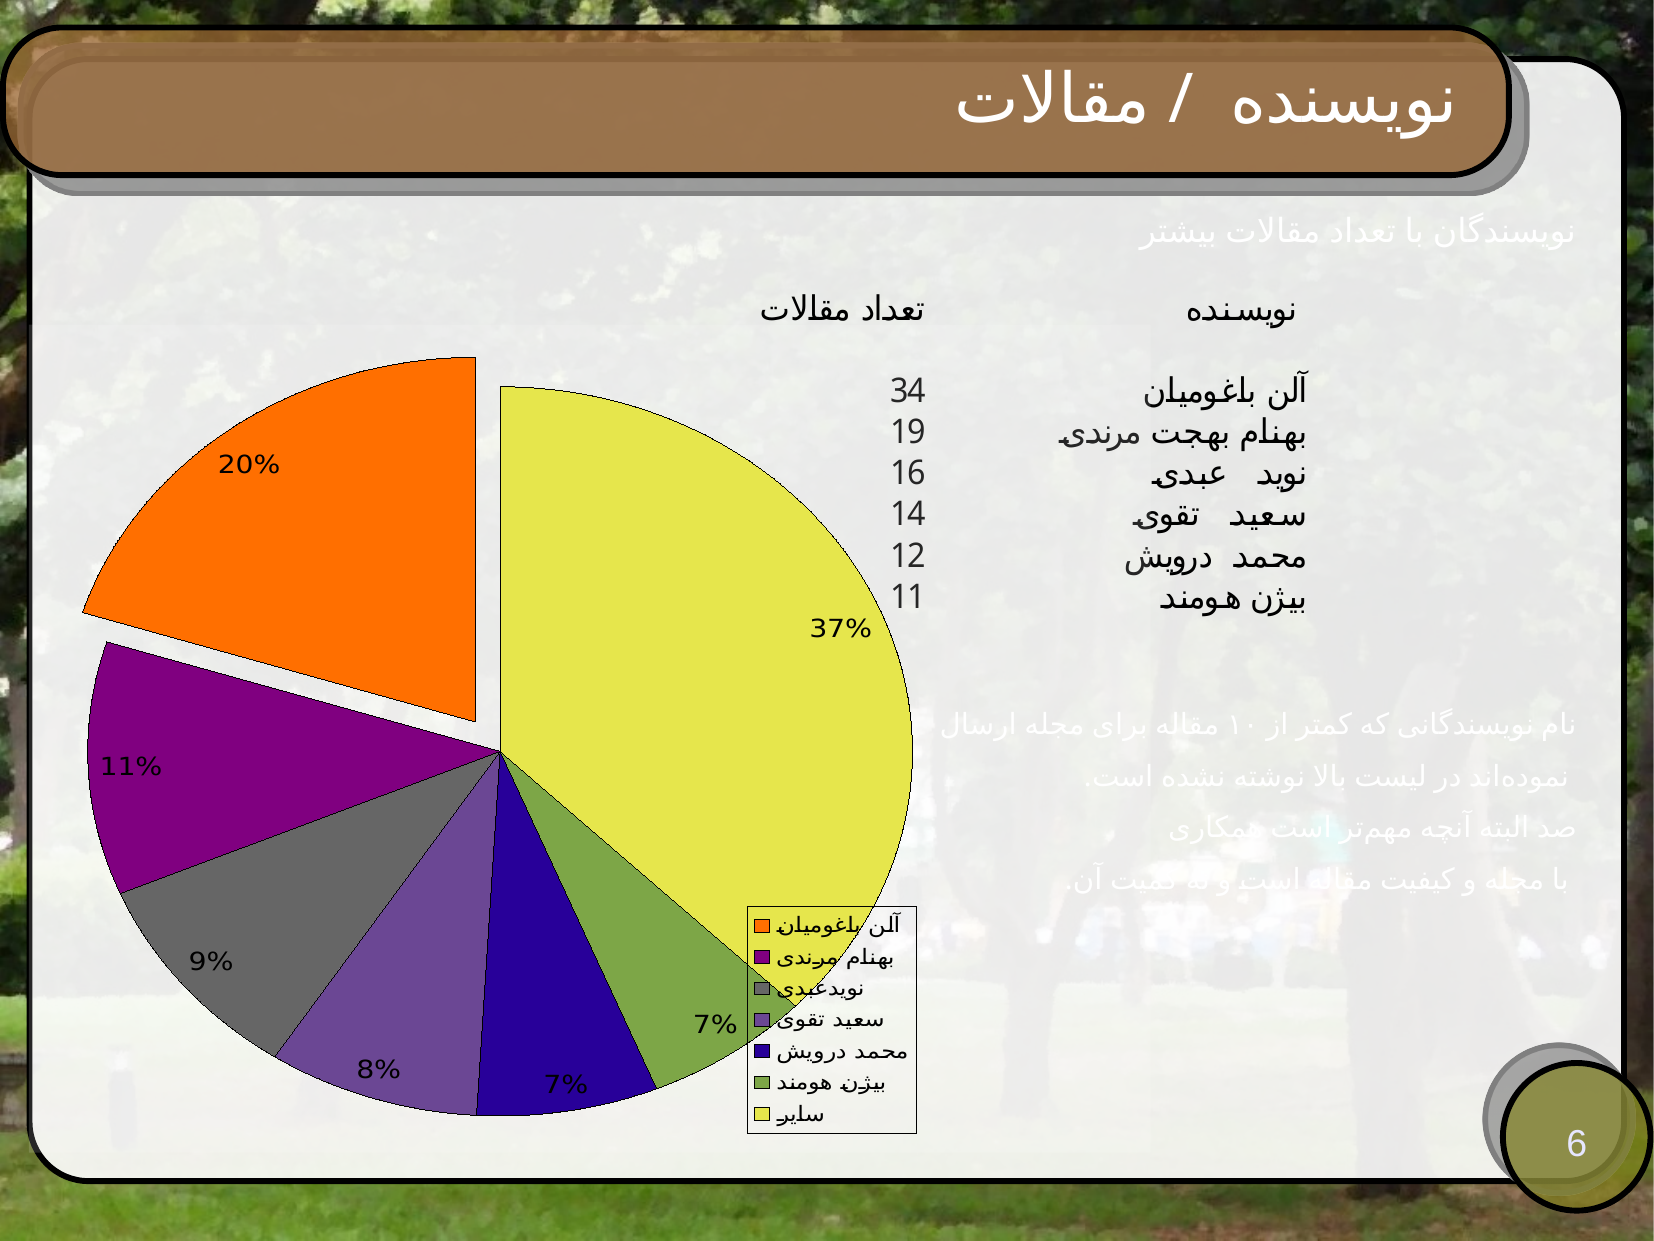

# نویسنده / مقالات
نویسندگان با تعداد مقالات بیشتر
نام نویسندگانی که کمتر از ۱۰ مقاله برای مجله ارسال
 نموده‌اند در لیست بالا نوشته نشده است.
صد البته آنچه مهم‌تر است همکاری
 با مجله و کیفیت مقاله است و نه کمیت آن.
### Chart
| Category | Column 1 |
|---|---|
| آلن باغومیان | 20.1 |
| بهنام مرندی | 11.2 |
| نویدعبدی | 9.4 |
| سعید تقوی | 8.28 |
| محمد درویش | 7.1 |
| بیژن هومند | 6.5 |
| سایر | 37.2 |6